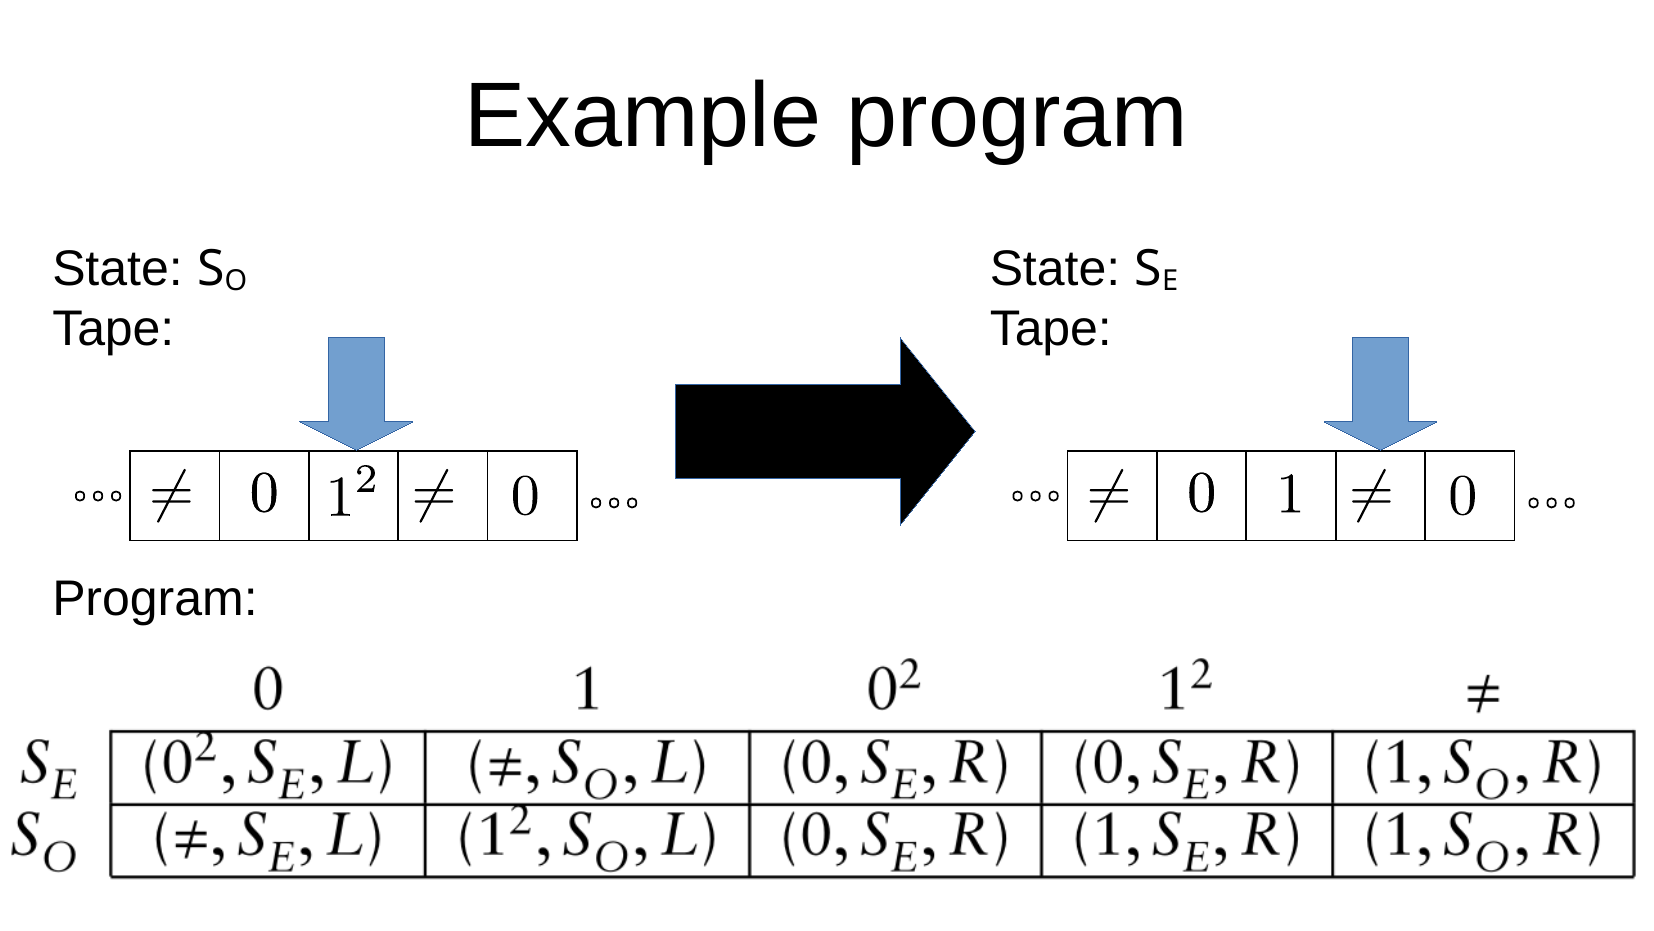

# Example program
State: SO
Tape:
State: SE
Tape:
Program: